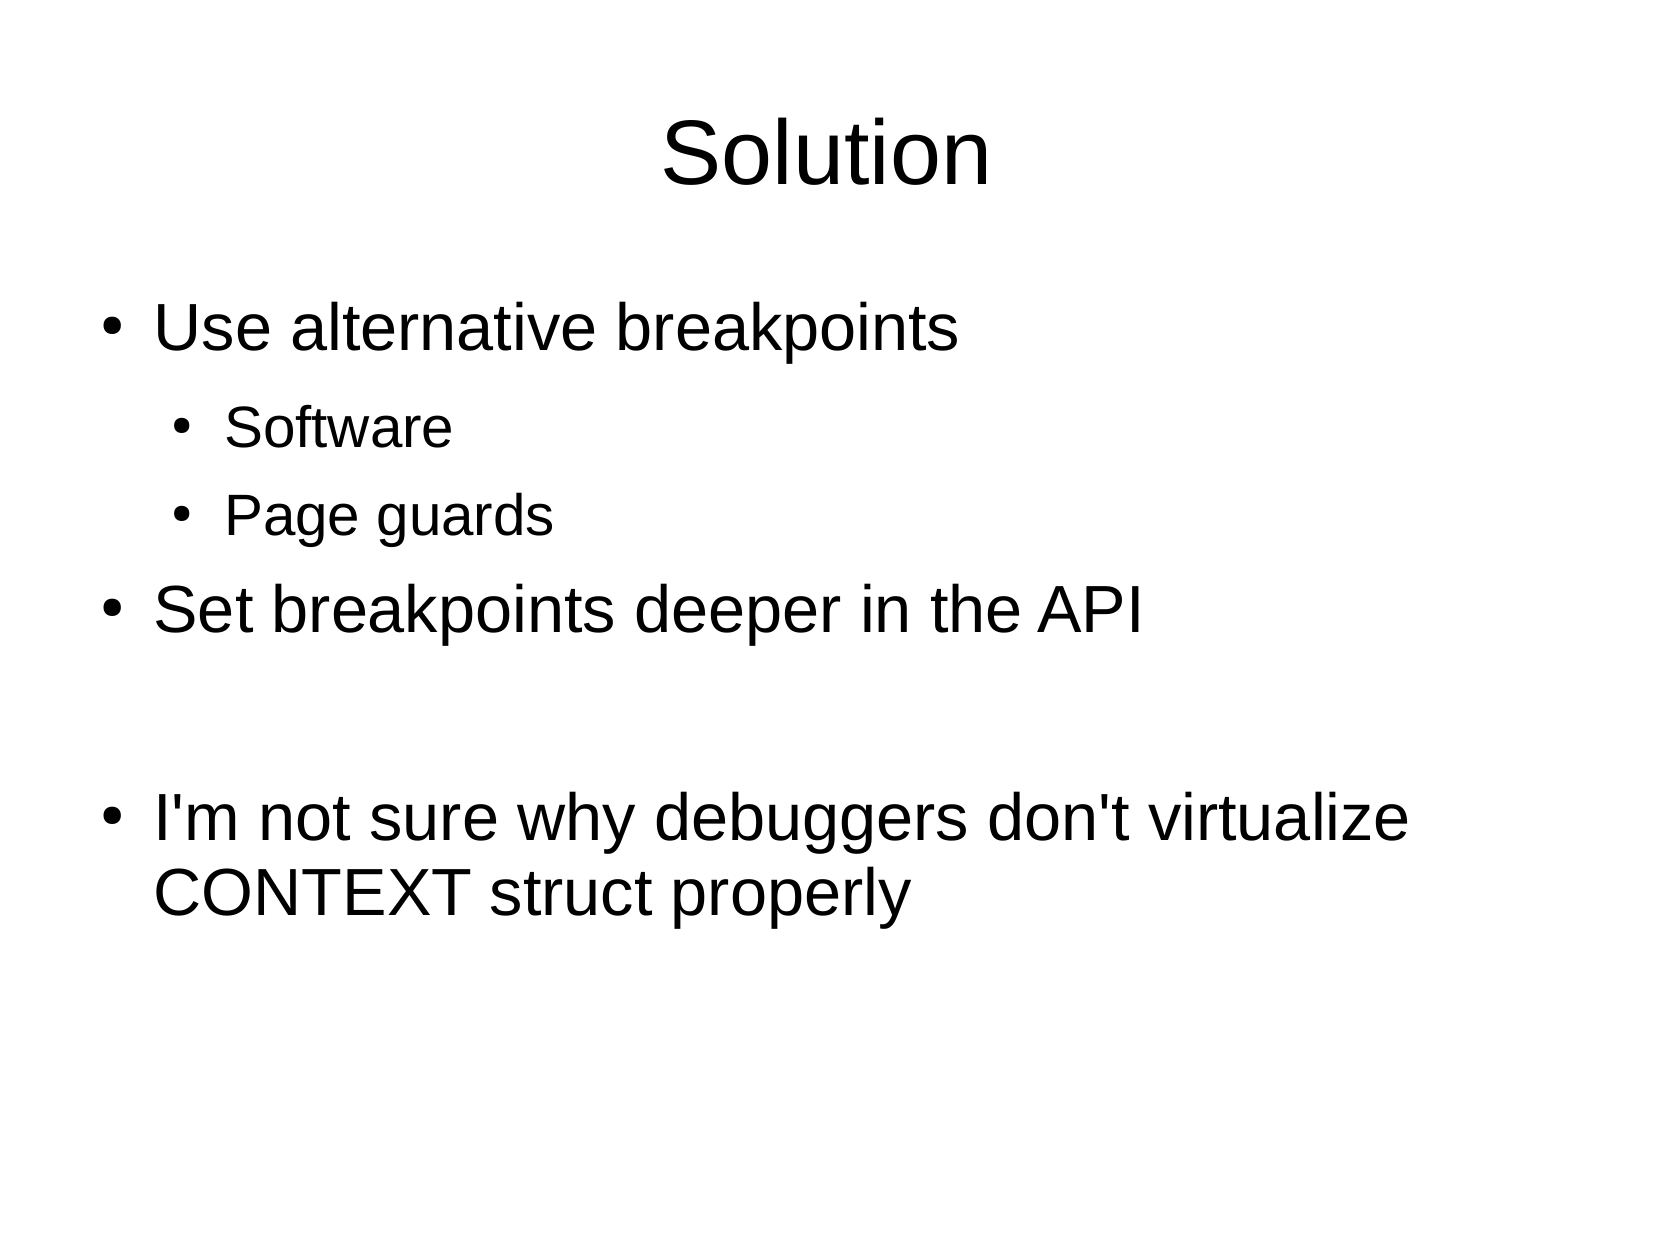

# Solution
Use alternative breakpoints
Software
Page guards
Set breakpoints deeper in the API
I'm not sure why debuggers don't virtualize CONTEXT struct properly